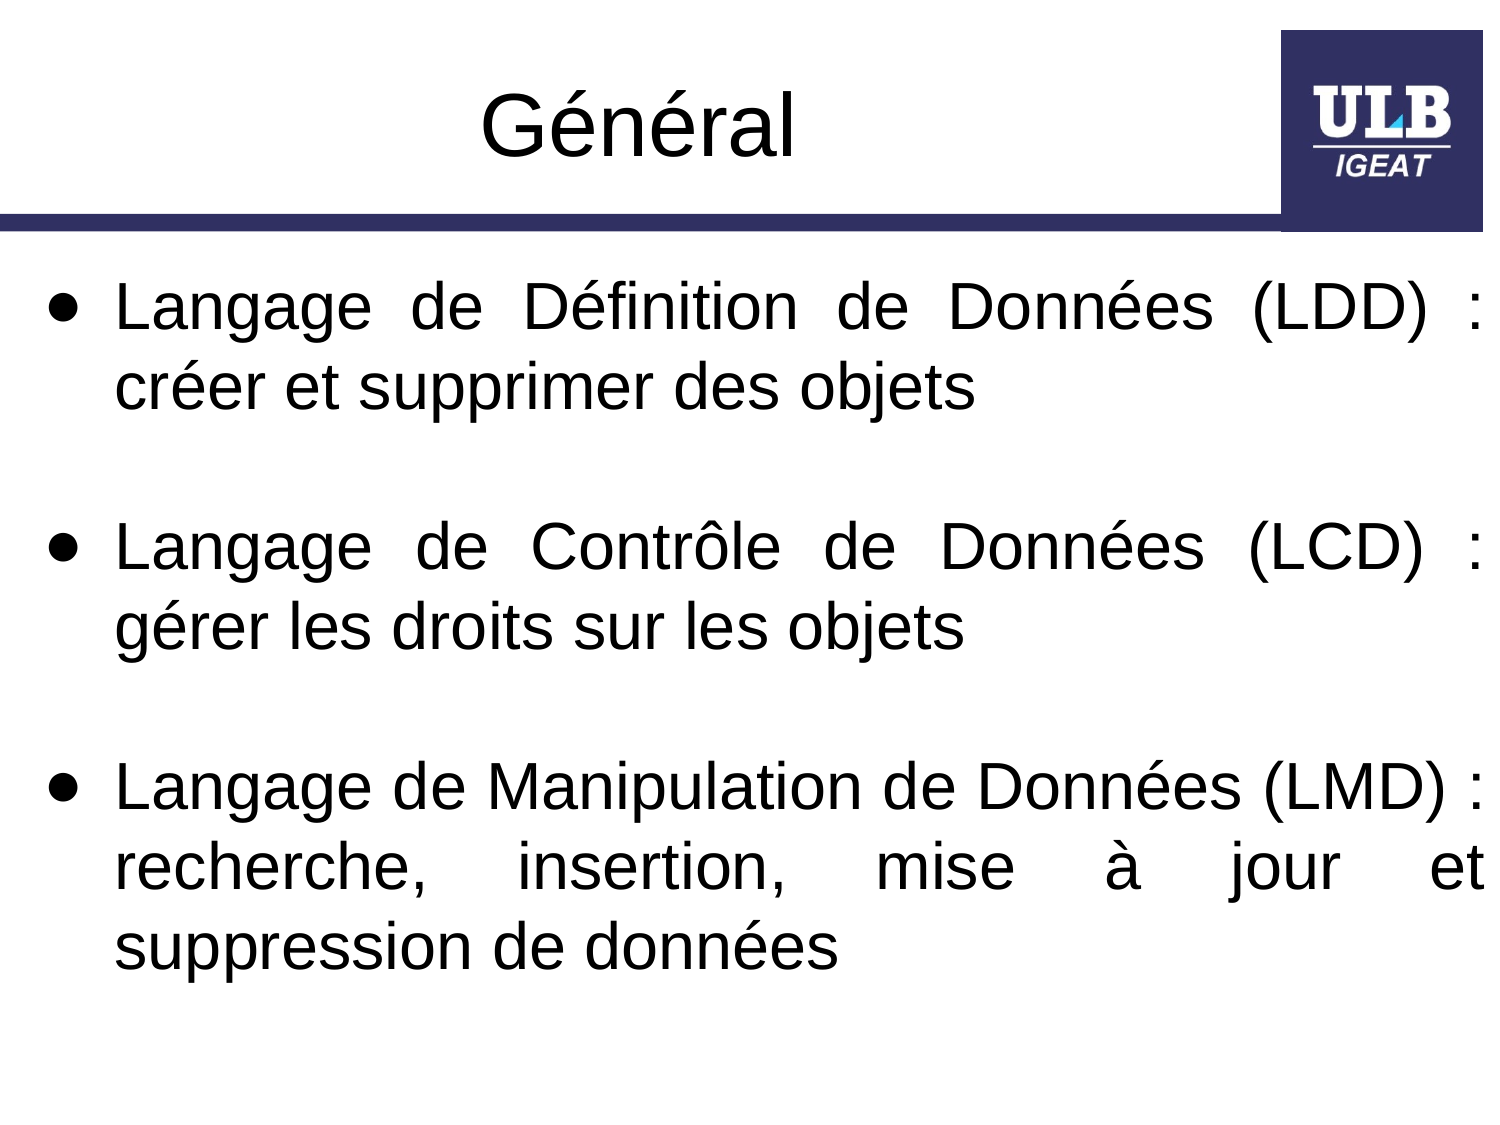

Général
Langage de Définition de Données (LDD) : créer et supprimer des objets
Langage de Contrôle de Données (LCD) : gérer les droits sur les objets
Langage de Manipulation de Données (LMD) : recherche, insertion, mise à jour et suppression de données